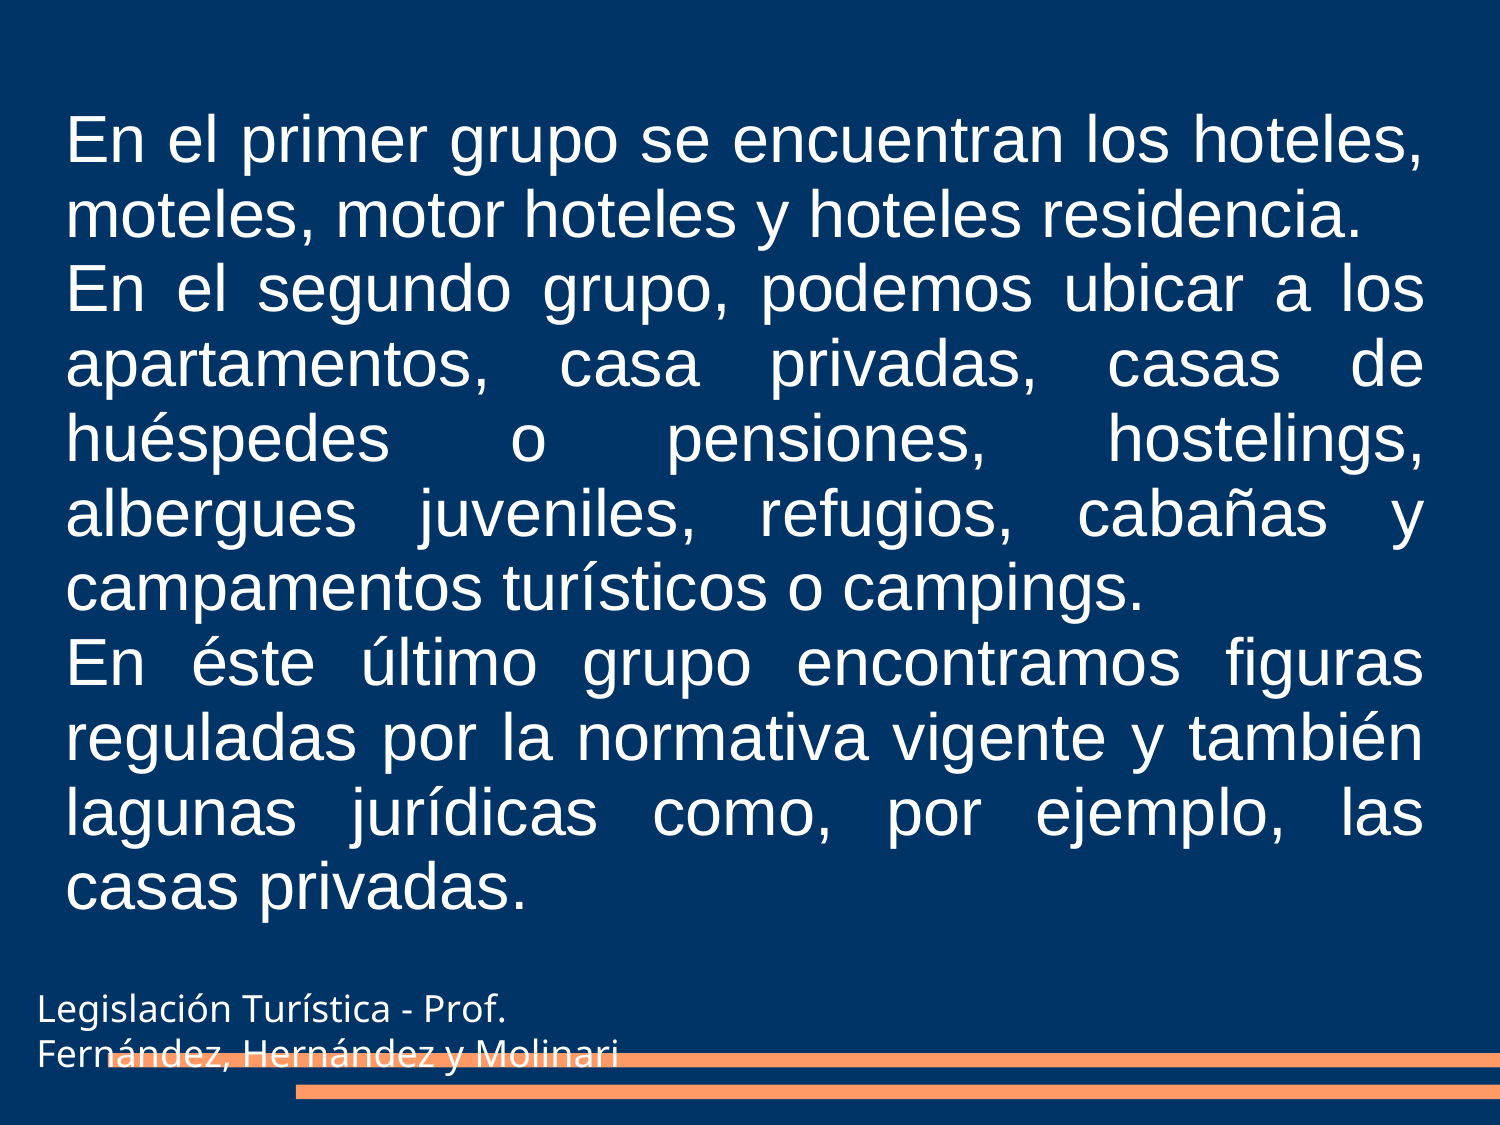

#
En el primer grupo se encuentran los hoteles, moteles, motor hoteles y hoteles residencia.
En el segundo grupo, podemos ubicar a los apartamentos, casa privadas, casas de huéspedes o pensiones, hostelings, albergues juveniles, refugios, cabañas y campamentos turísticos o campings.
En éste último grupo encontramos figuras reguladas por la normativa vigente y también lagunas jurídicas como, por ejemplo, las casas privadas.
Legislación Turística - Prof. Fernández, Hernández y Molinari